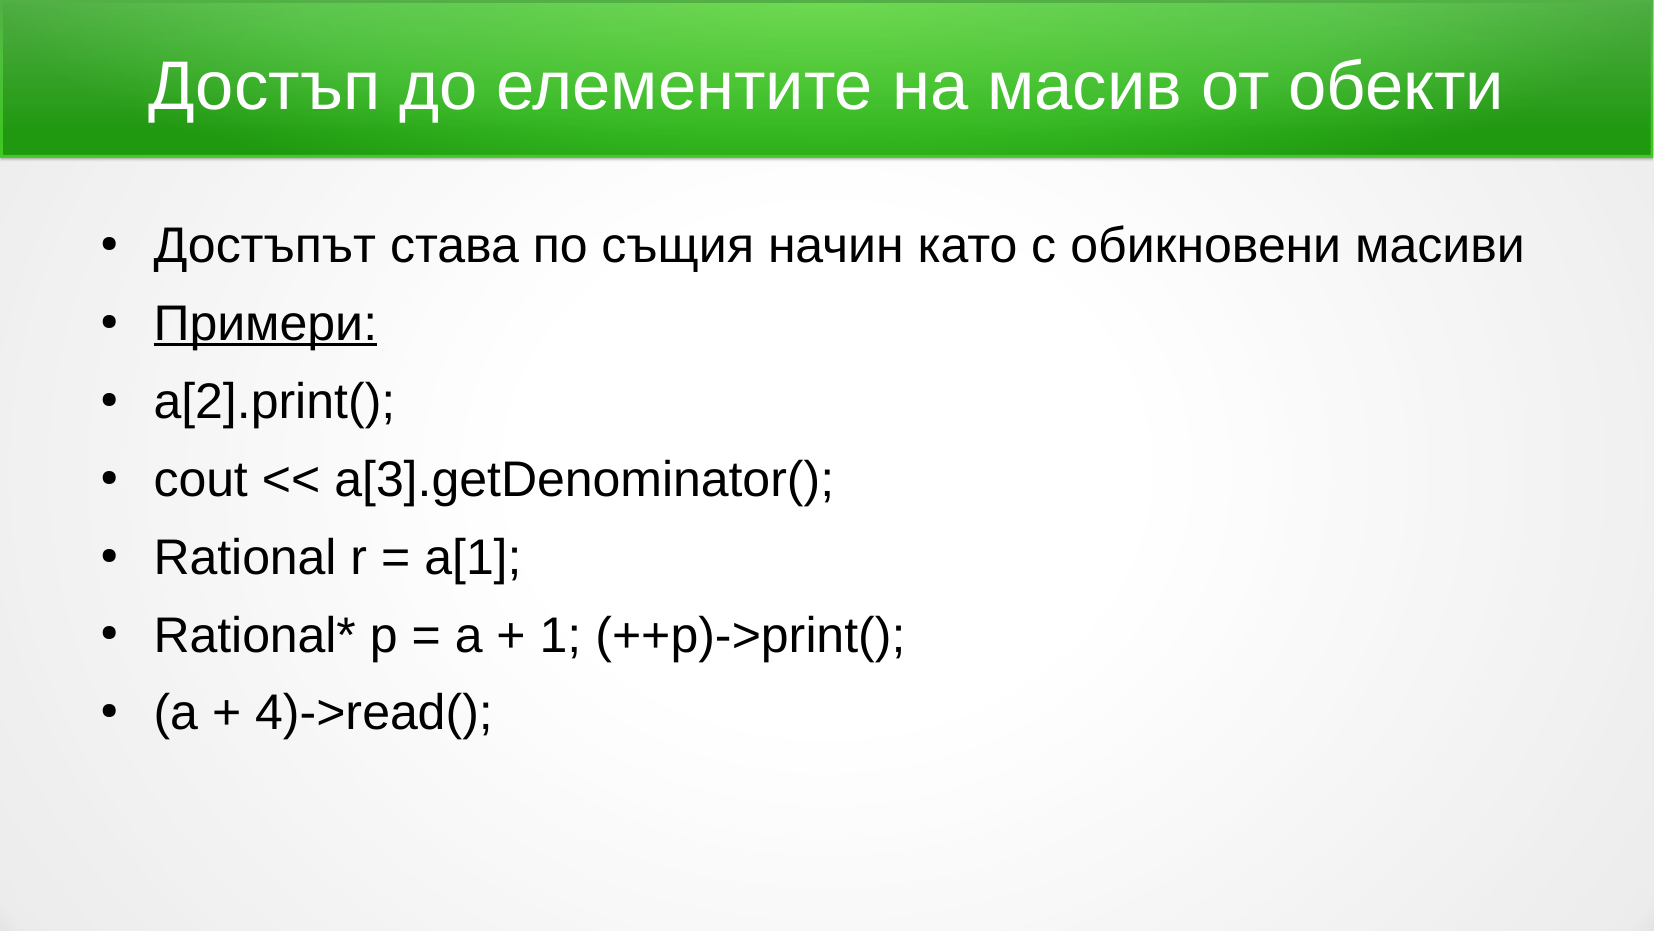

# Достъп до елементите на масив от обекти
Достъпът става по същия начин като с обикновени масиви
Примери:
a[2].print();
cout << a[3].getDenominator();
Rational r = a[1];
Rational* p = a + 1; (++p)->print();
(a + 4)->read();